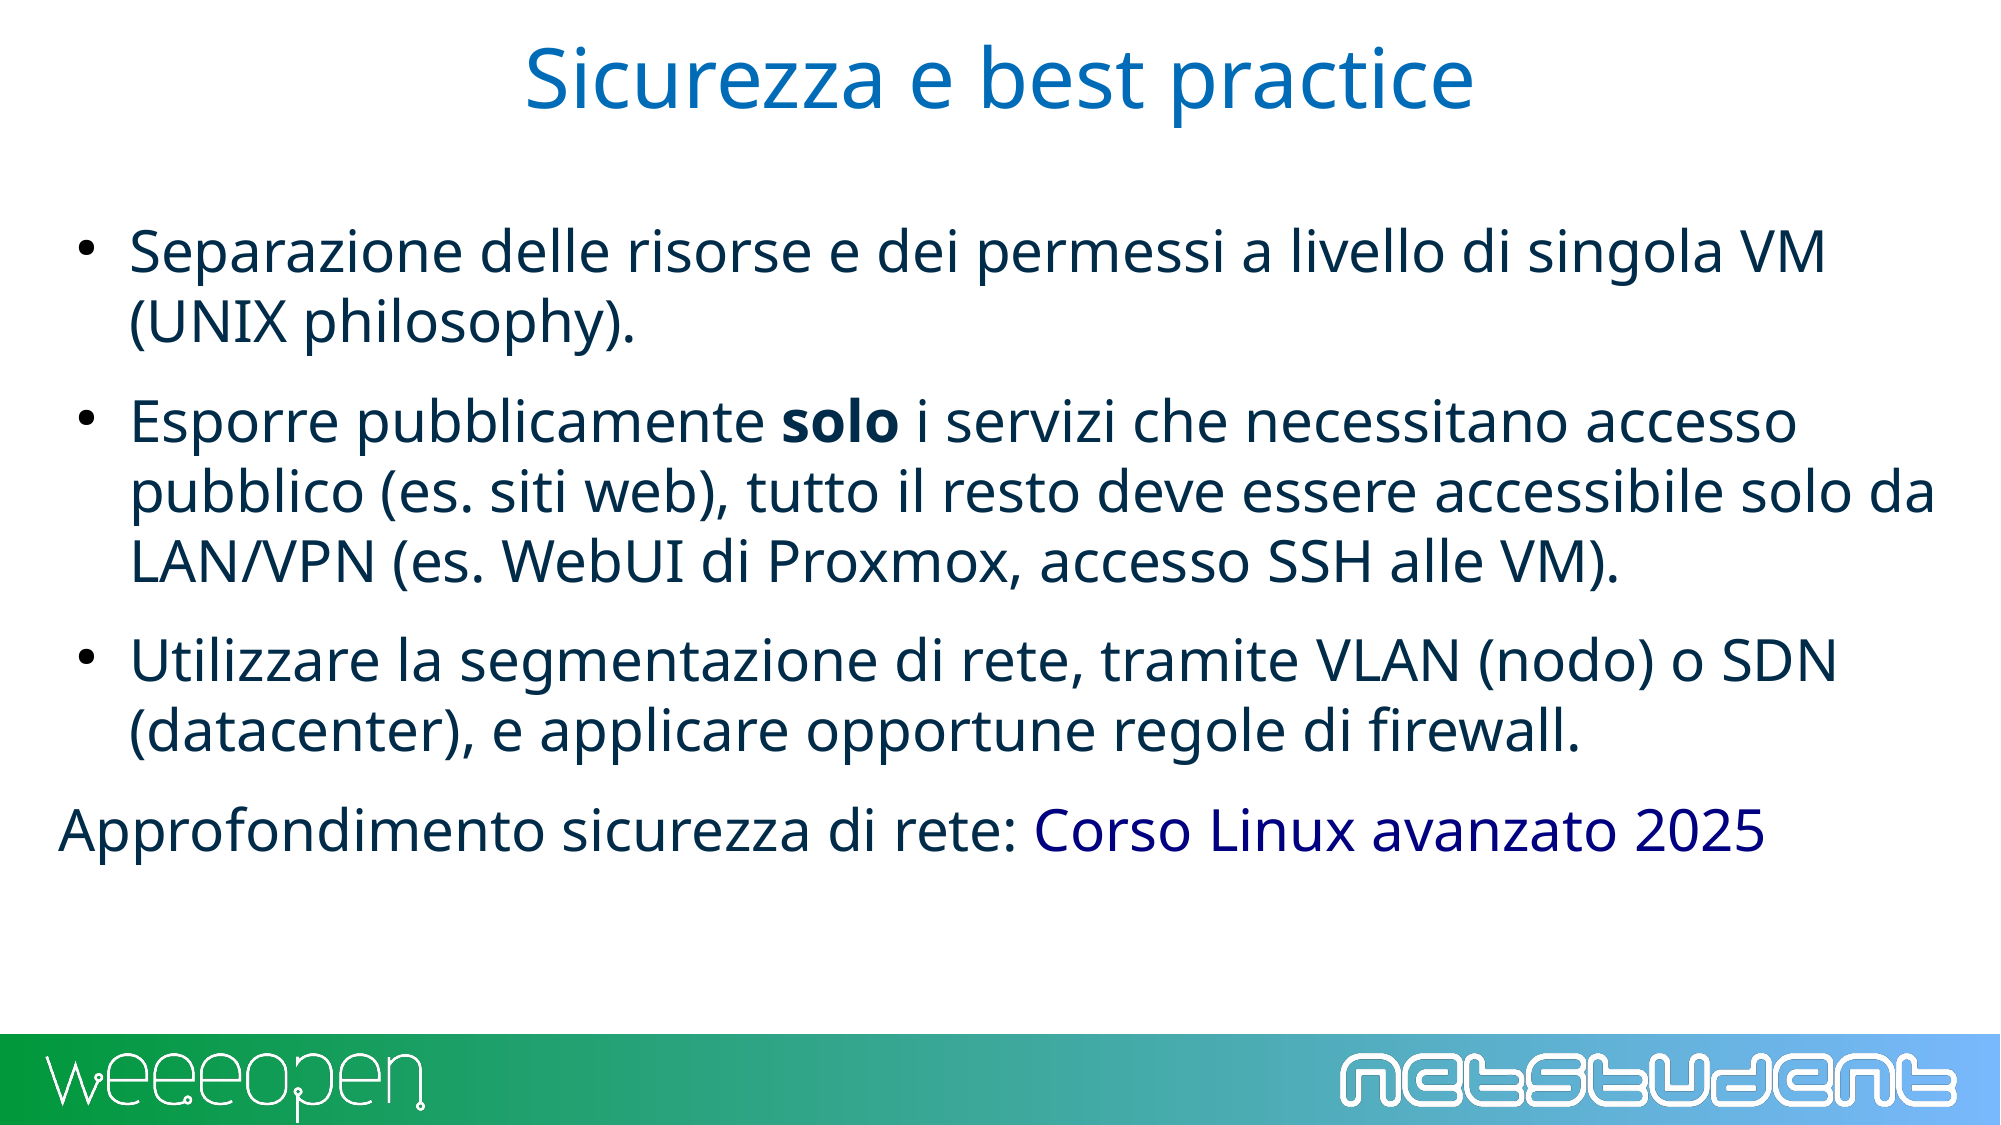

# Sicurezza e best practice
Separazione delle risorse e dei permessi a livello di singola VM (UNIX philosophy).
Esporre pubblicamente solo i servizi che necessitano accesso pubblico (es. siti web), tutto il resto deve essere accessibile solo da LAN/VPN (es. WebUI di Proxmox, accesso SSH alle VM).
Utilizzare la segmentazione di rete, tramite VLAN (nodo) o SDN (datacenter), e applicare opportune regole di firewall.
Approfondimento sicurezza di rete: Corso Linux avanzato 2025